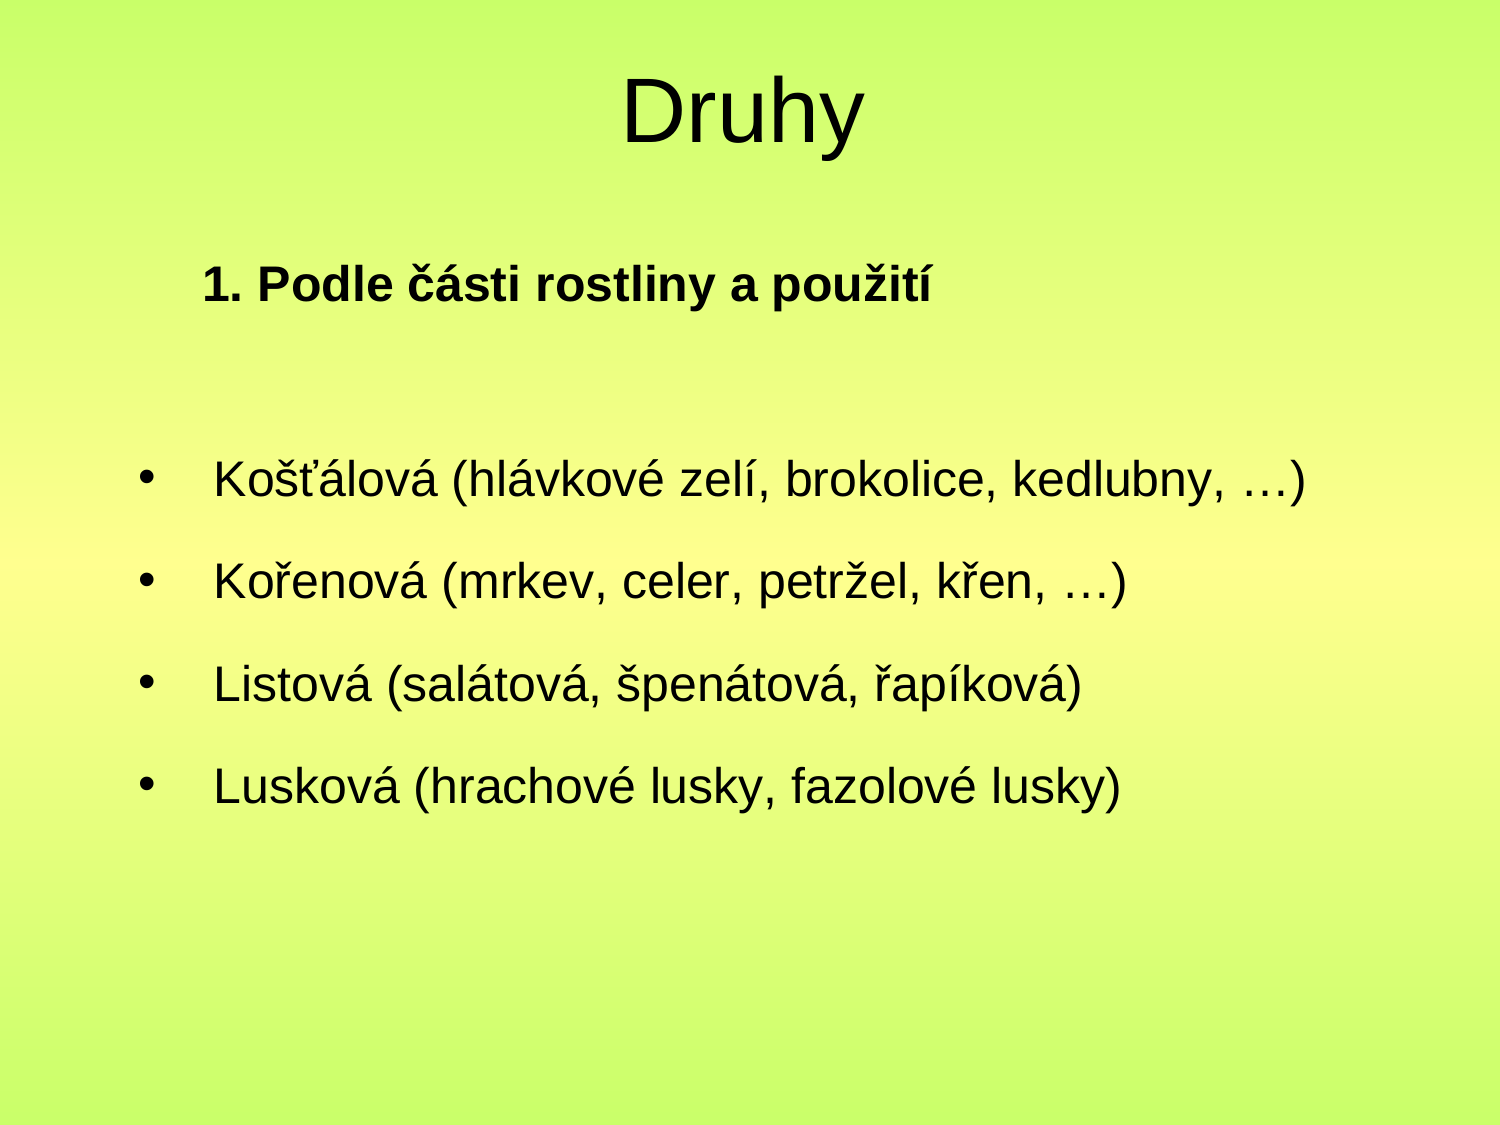

# Druhy
1. Podle části rostliny a použití
Košťálová (hlávkové zelí, brokolice, kedlubny, …)
Kořenová (mrkev, celer, petržel, křen, …)
Listová (salátová, špenátová, řapíková)
Lusková (hrachové lusky, fazolové lusky)